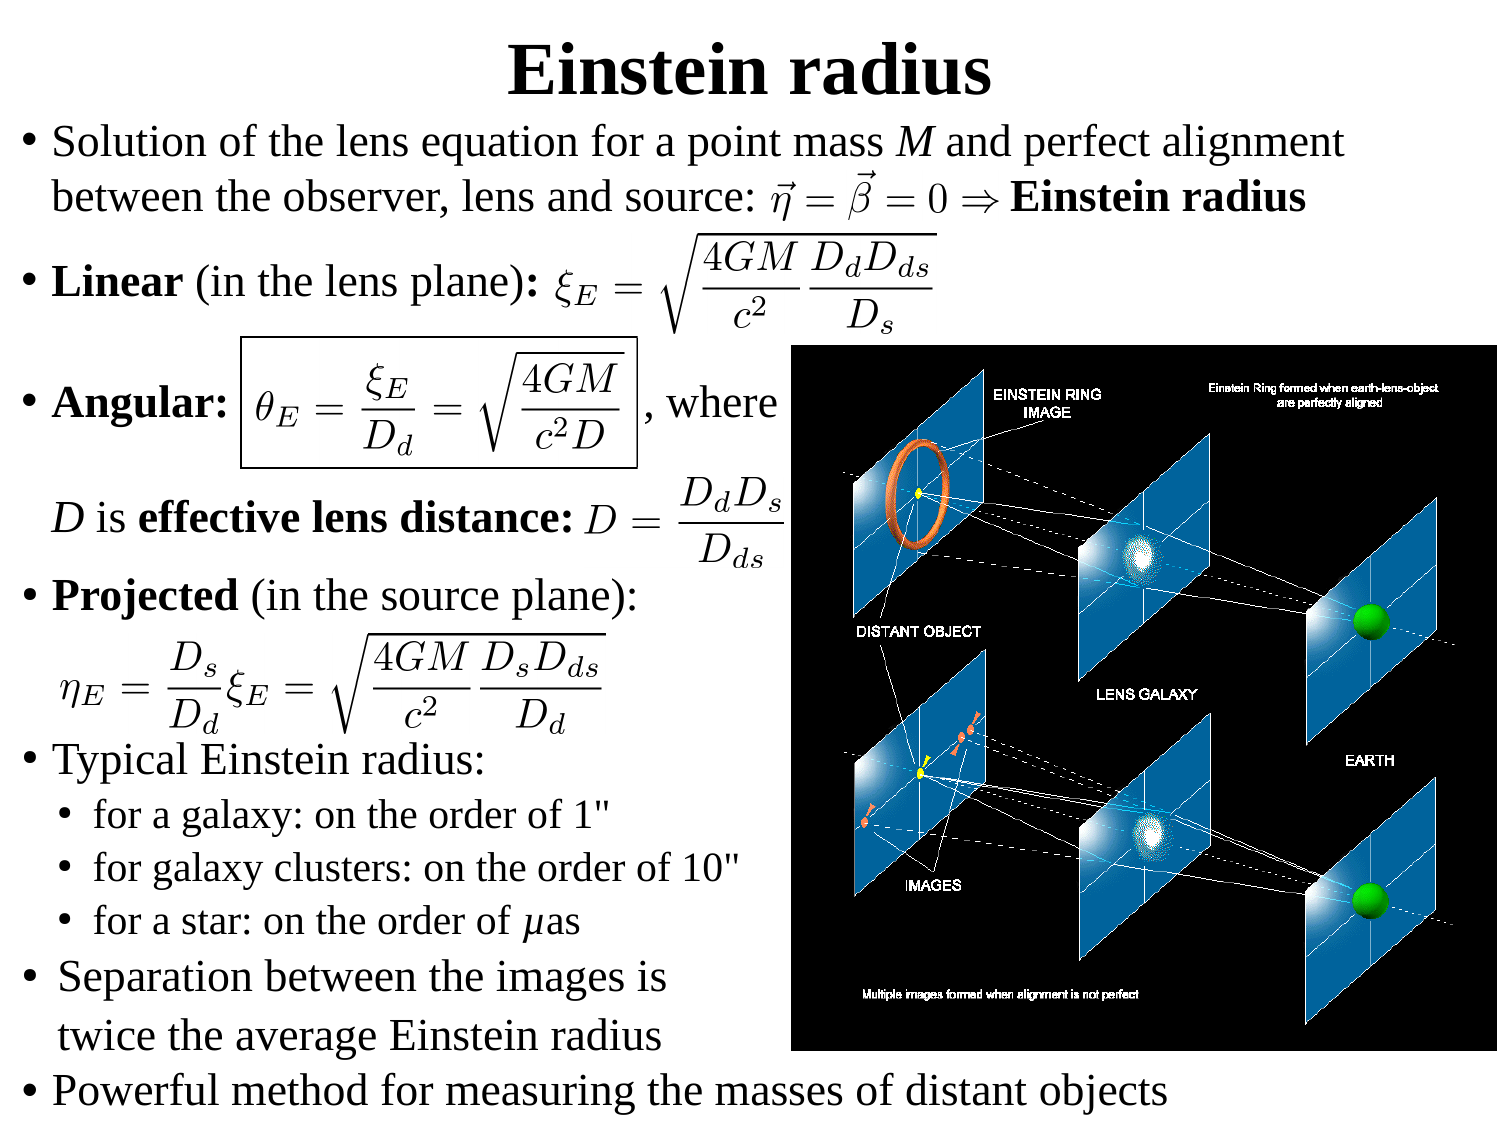

# Einstein radius
Solution of the lens equation for a point mass M and perfect alignment between the observer, lens and source: Einstein radius
Linear (in the lens plane):
Angular: , where
D is effective lens distance:
Projected (in the source plane):
Typical Einstein radius:
for a galaxy: on the order of 1"
for galaxy clusters: on the order of 10"
for a star: on the order of µas
Separation between the images is twice the average Einstein radius
Powerful method for measuring the masses of distant objects